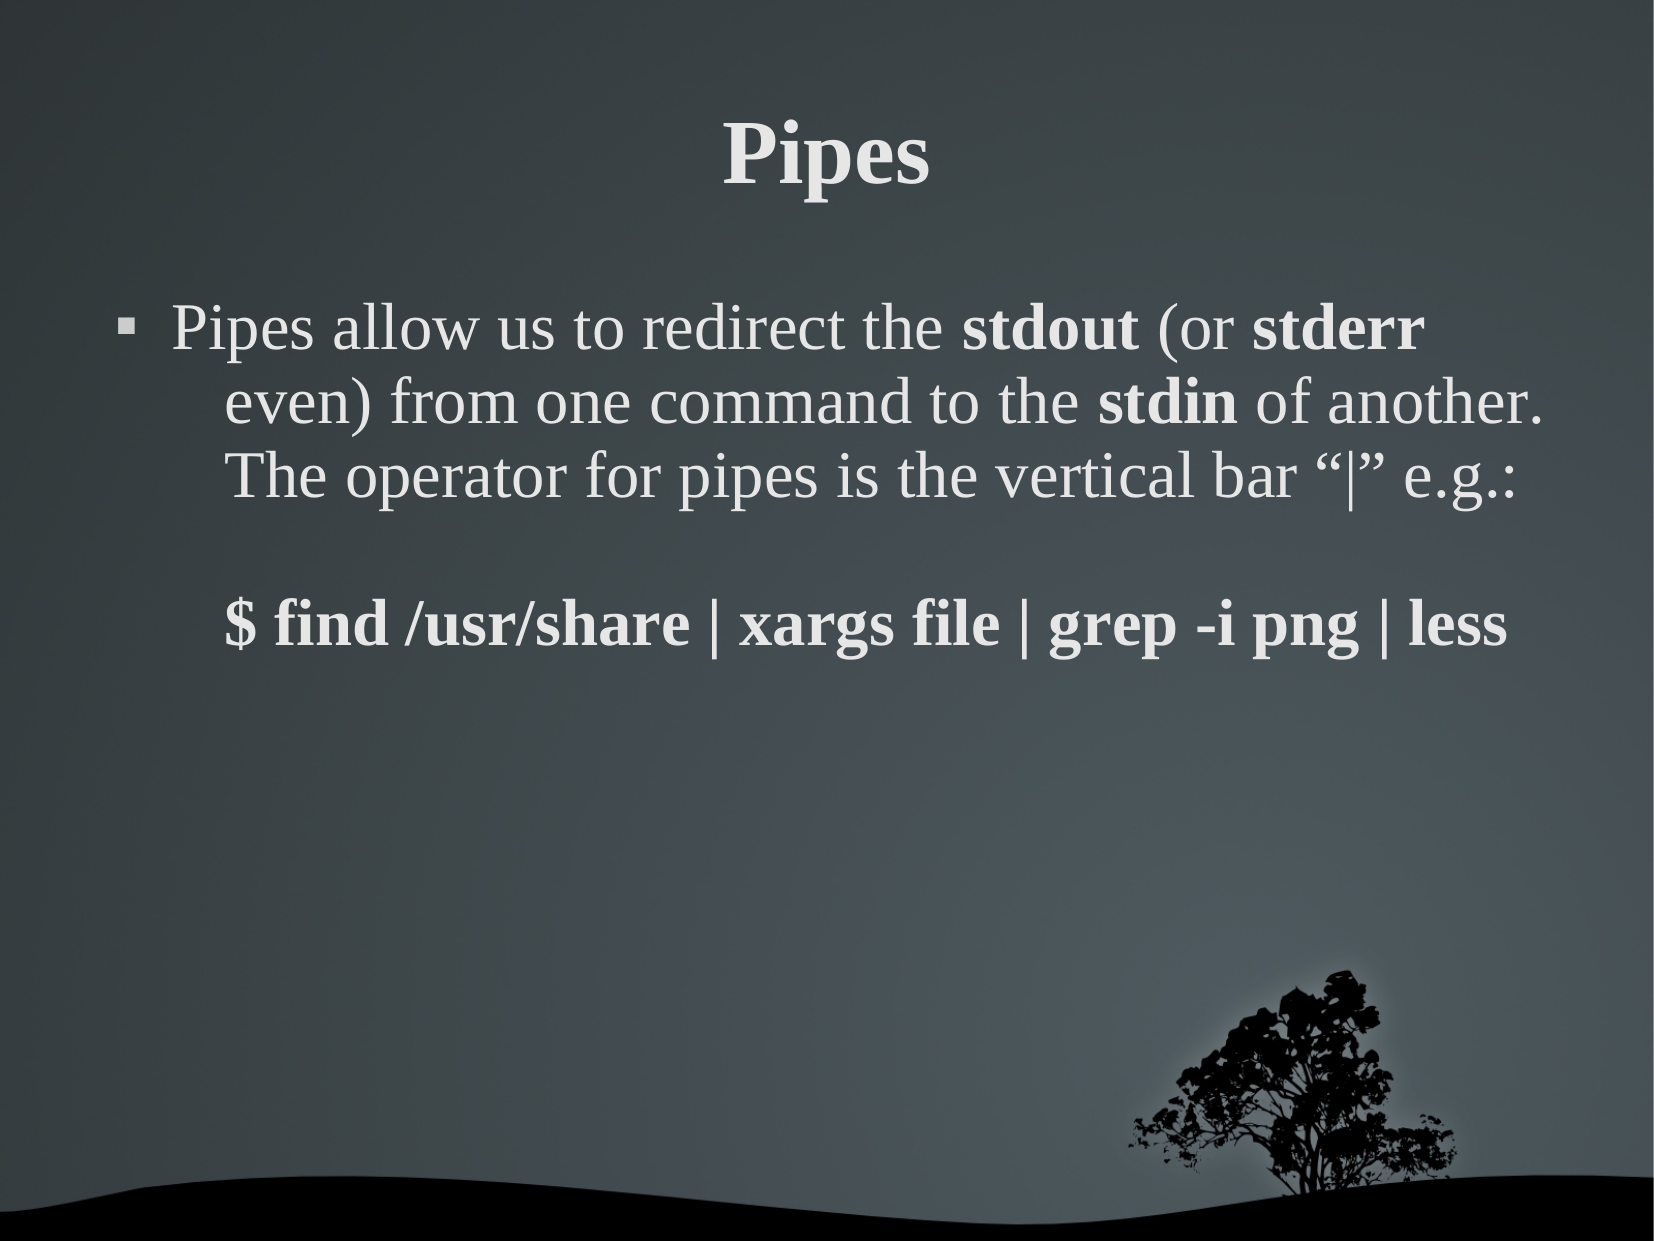

# Pipes
Pipes allow us to redirect the stdout (or stderr even) from one command to the stdin of another. The operator for pipes is the vertical bar “|” e.g.:
$ find /usr/share | xargs file | grep -i png | less